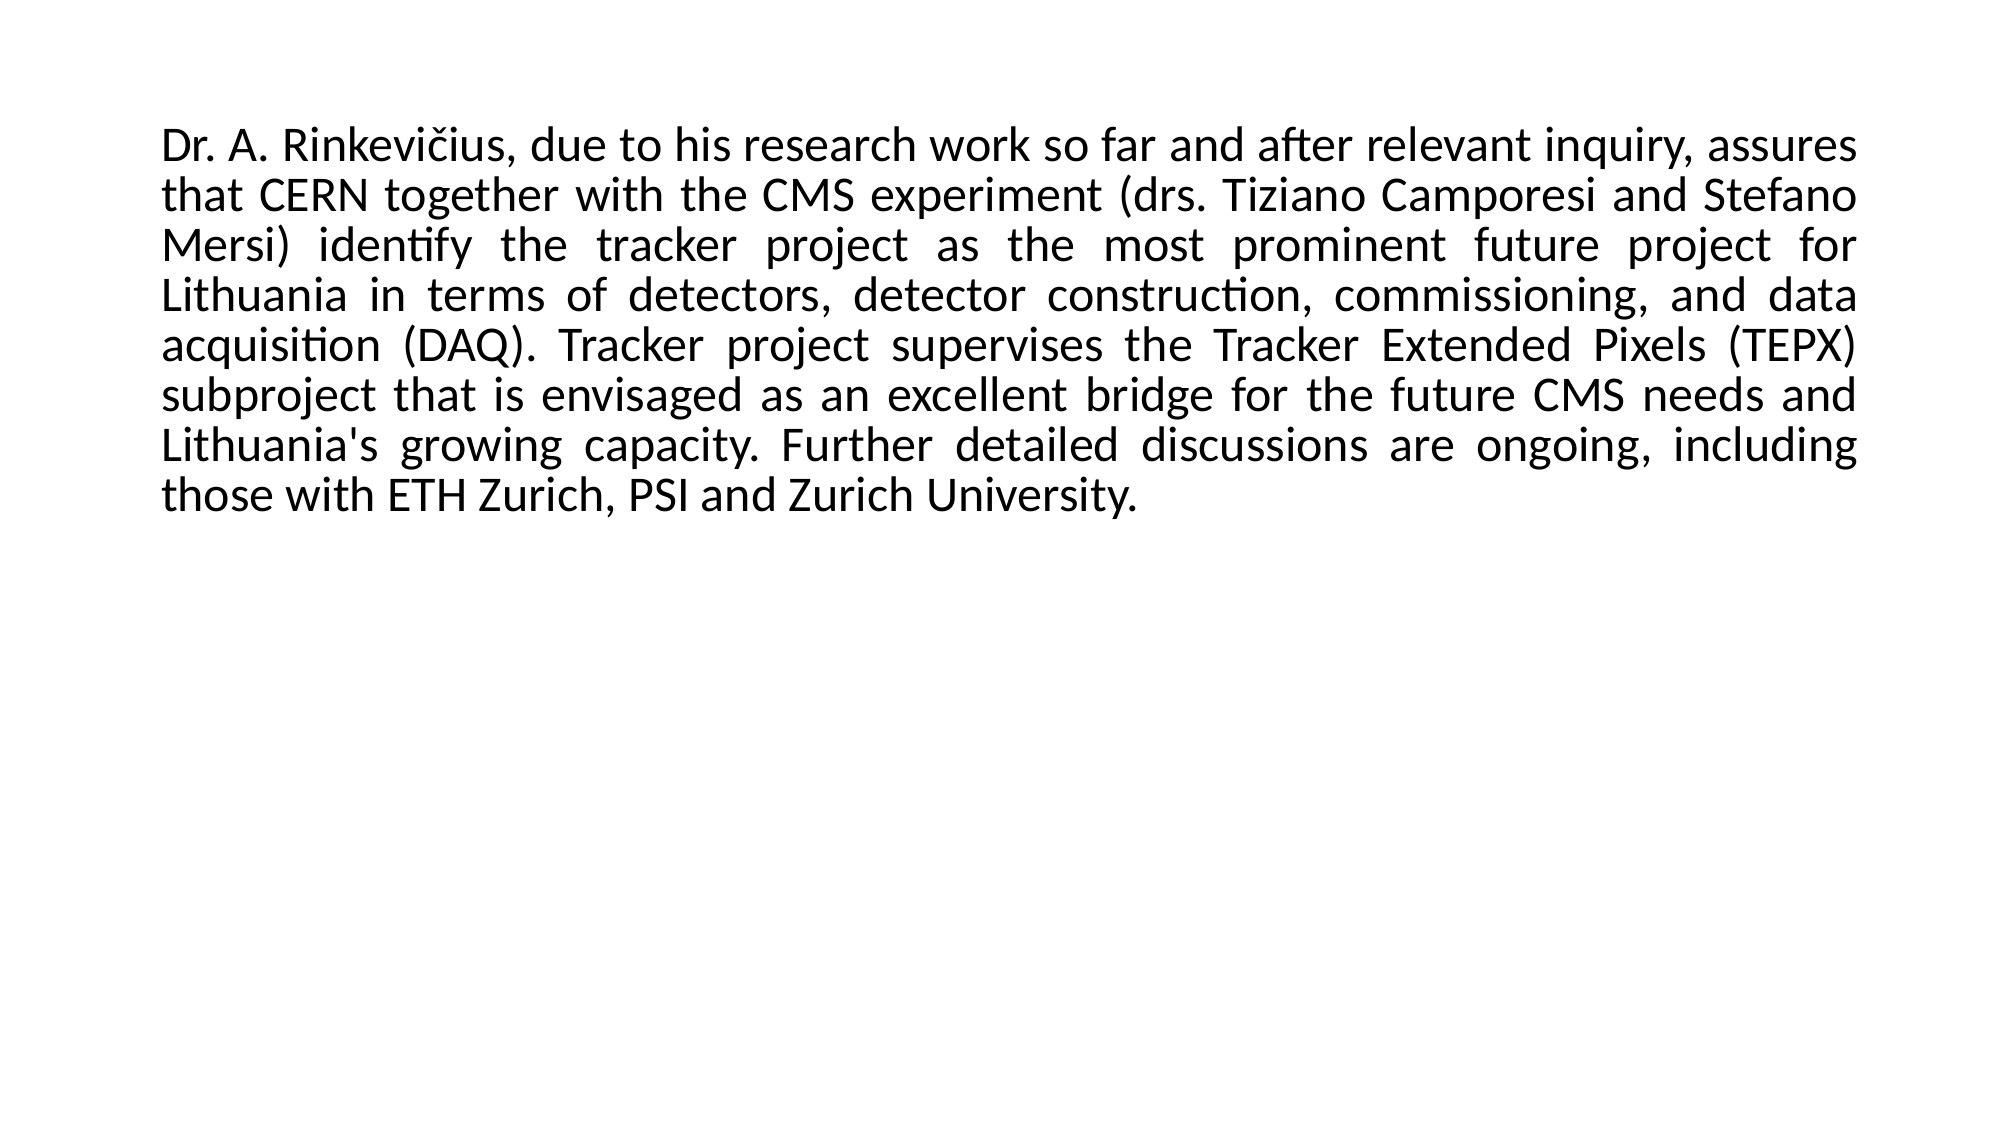

Dr. A. Rinkevičius, due to his research work so far and after relevant inquiry, assures that CERN together with the CMS experiment (drs. Tiziano Camporesi and Stefano Mersi) identify the tracker project as the most prominent future project for Lithuania in terms of detectors, detector construction, commissioning, and data acquisition (DAQ). Tracker project supervises the Tracker Extended Pixels (TEPX) subproject that is envisaged as an excellent bridge for the future CMS needs and Lithuania's growing capacity. Further detailed discussions are ongoing, including those with ETH Zurich, PSI and Zurich University.